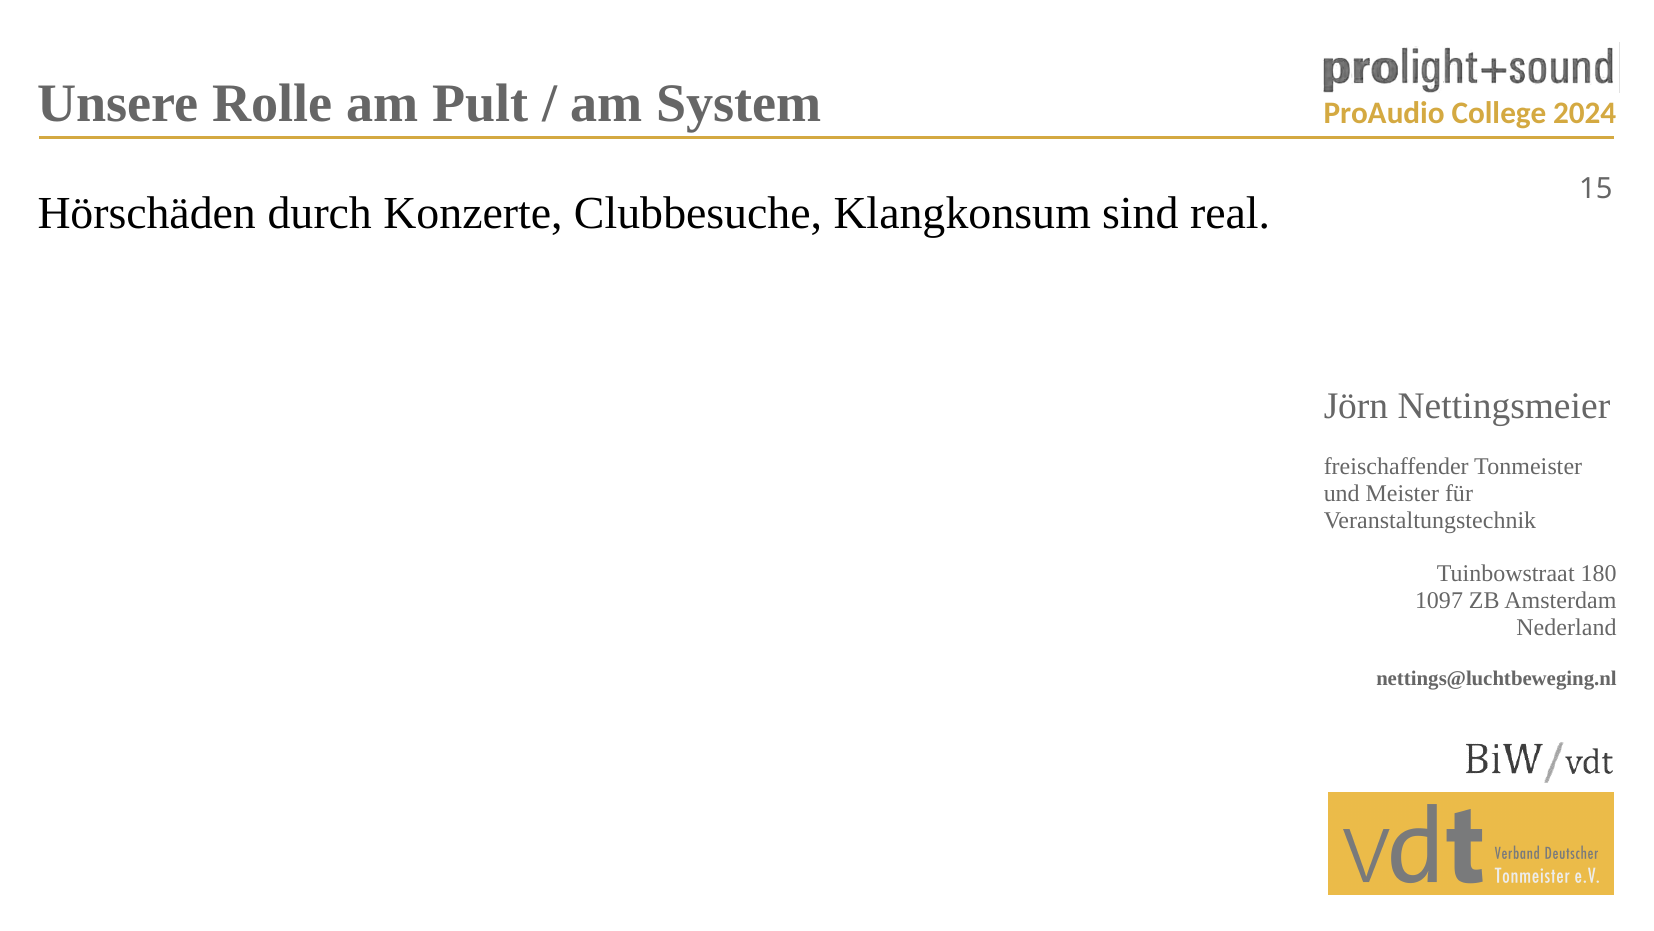

# Unsere Rolle am Pult / am System
15
Hörschäden durch Konzerte, Clubbesuche, Klangkonsum sind real.